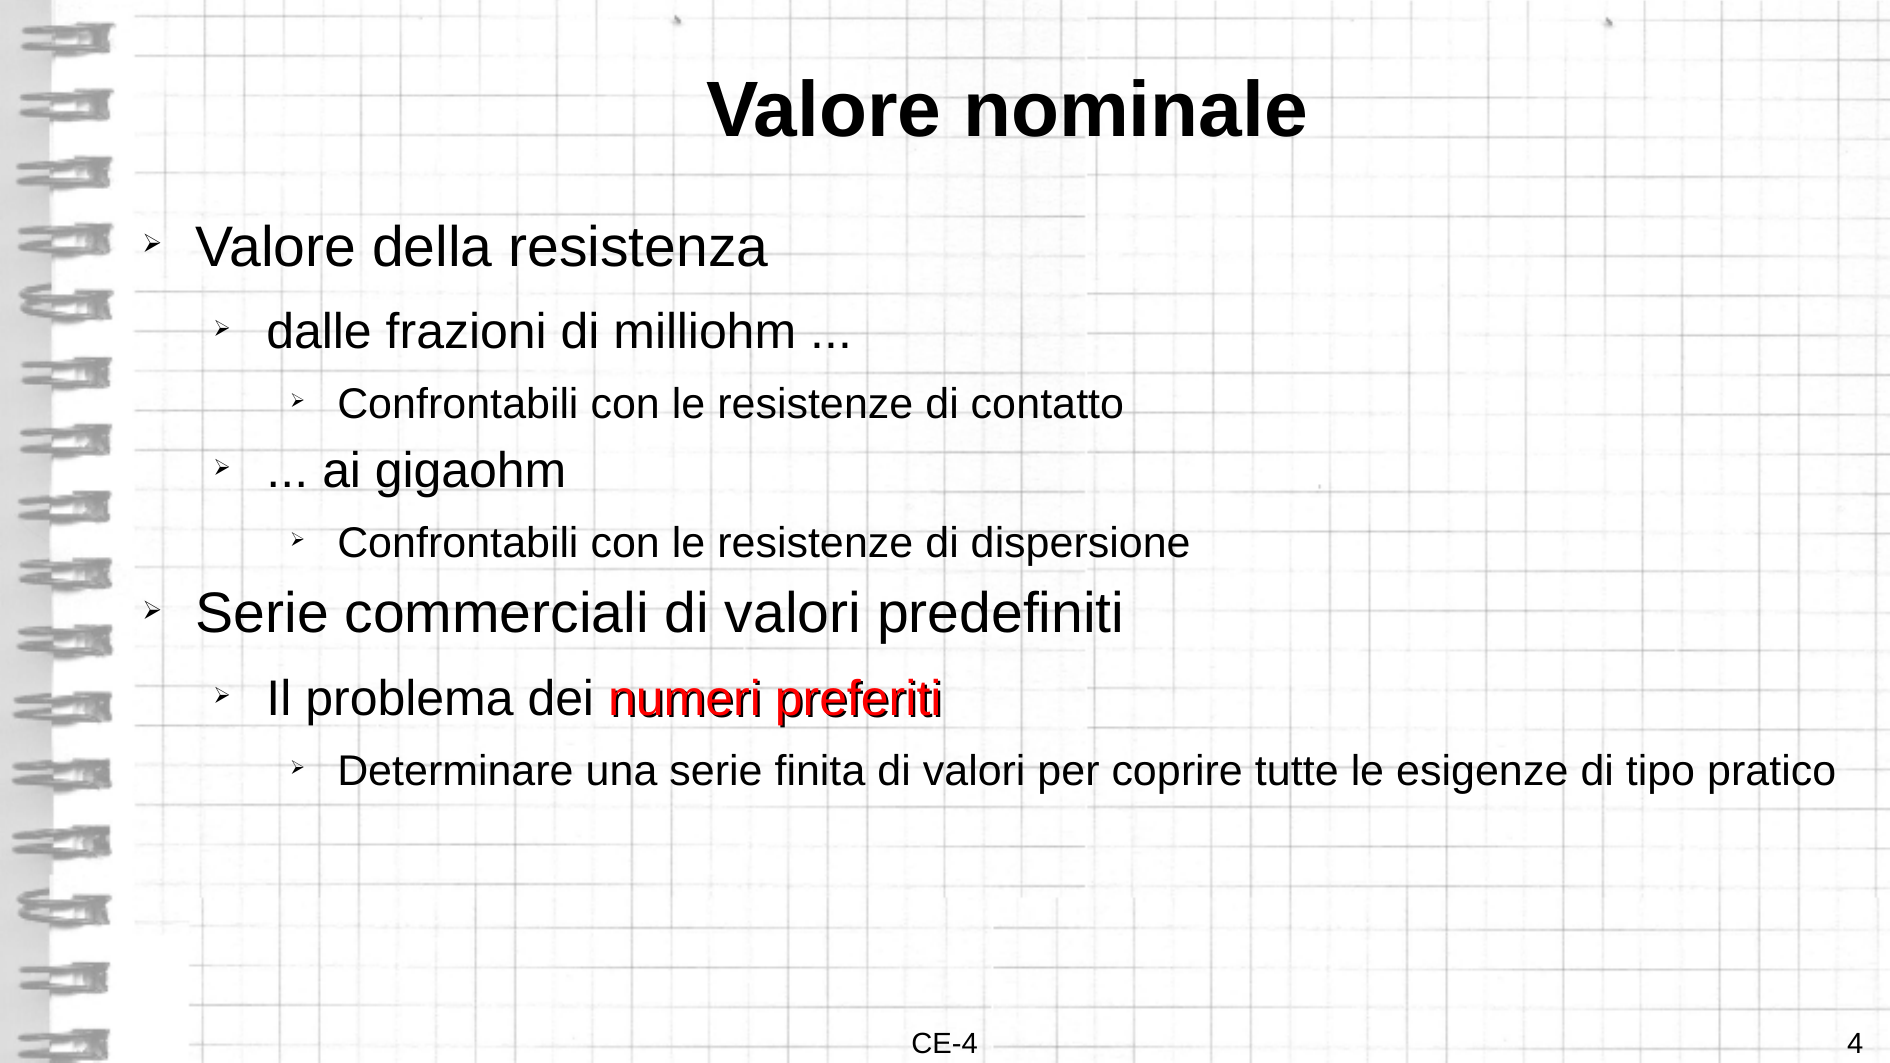

# Valore nominale
Valore della resistenza
dalle frazioni di milliohm ...
Confrontabili con le resistenze di contatto
... ai gigaohm
Confrontabili con le resistenze di dispersione
Serie commerciali di valori predefiniti
Il problema dei numeri preferiti
Determinare una serie finita di valori per coprire tutte le esigenze di tipo pratico
CE-4
4